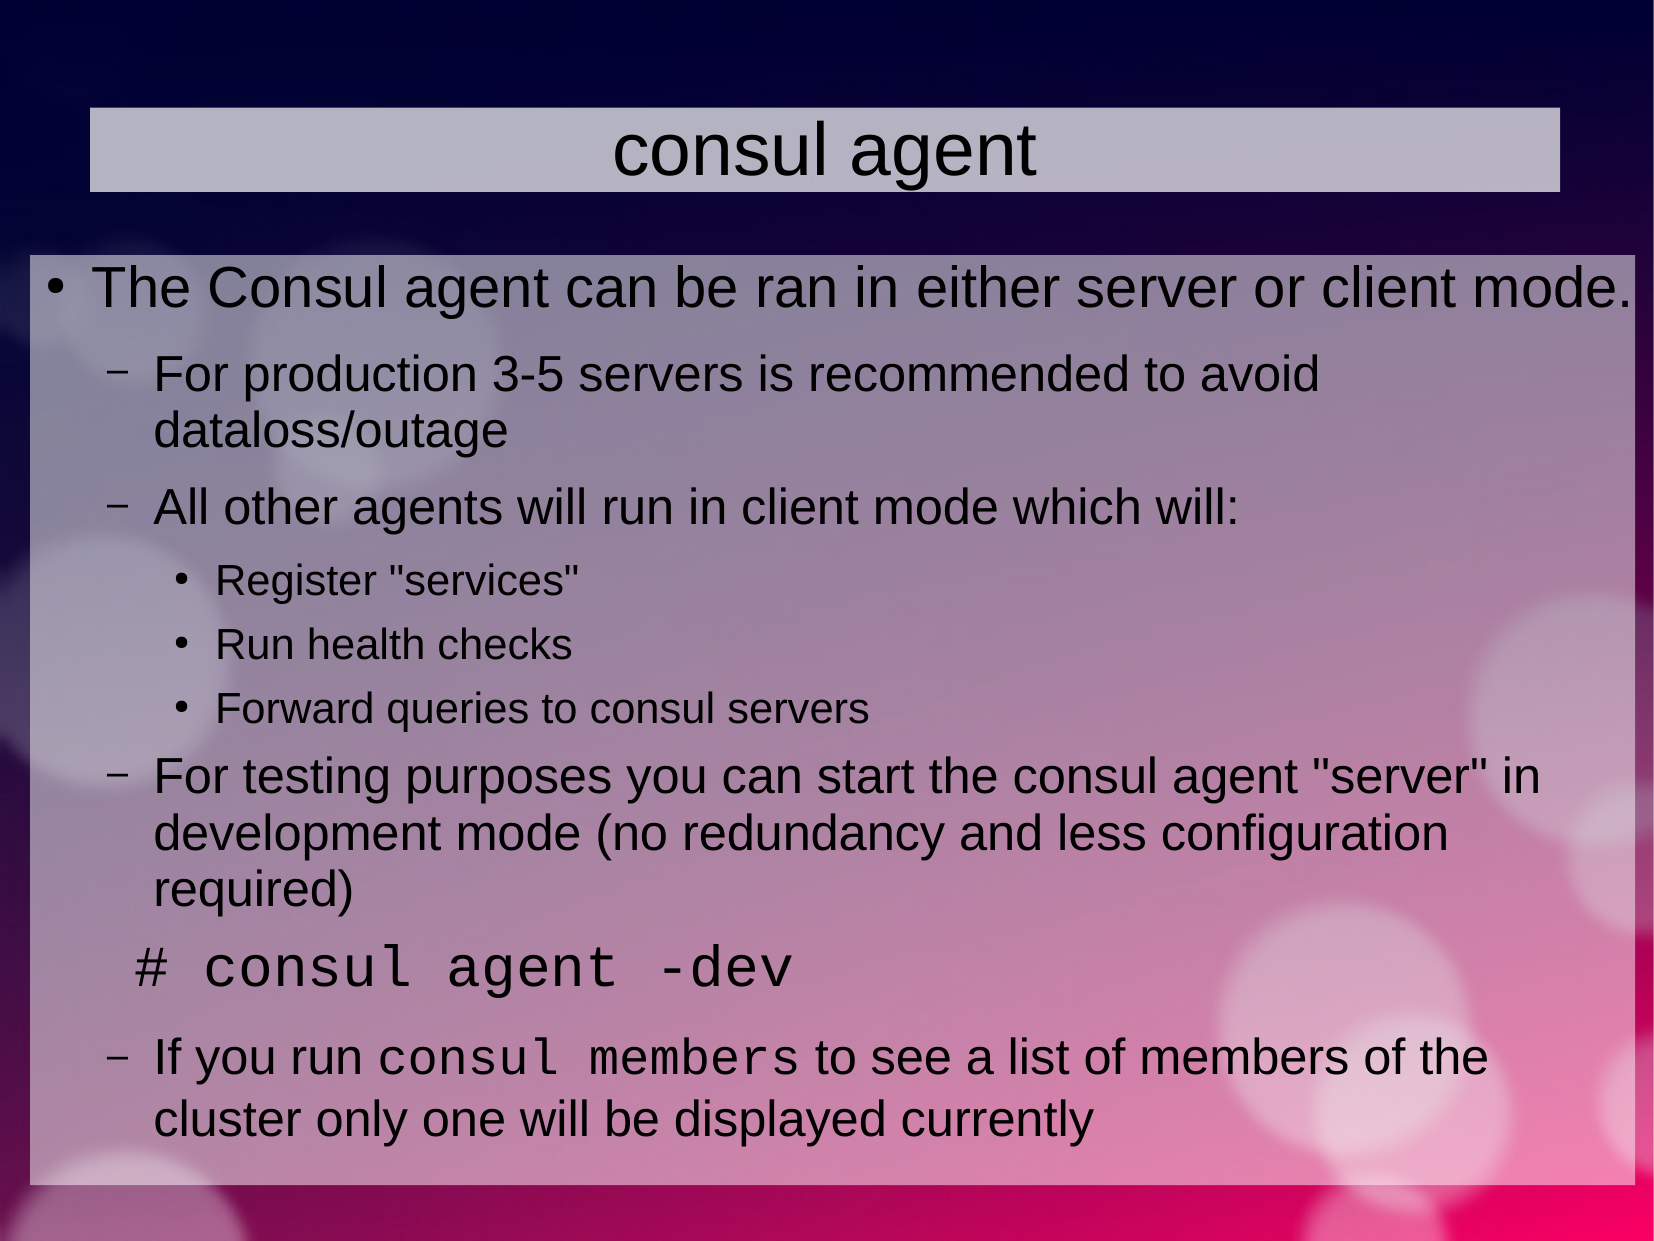

consul agent
# The Consul agent can be ran in either server or client mode.
For production 3-5 servers is recommended to avoid dataloss/outage
All other agents will run in client mode which will:
Register "services"
Run health checks
Forward queries to consul servers
For testing purposes you can start the consul agent "server" in development mode (no redundancy and less configuration required)
 # consul agent -dev
If you run consul members to see a list of members of the cluster only one will be displayed currently